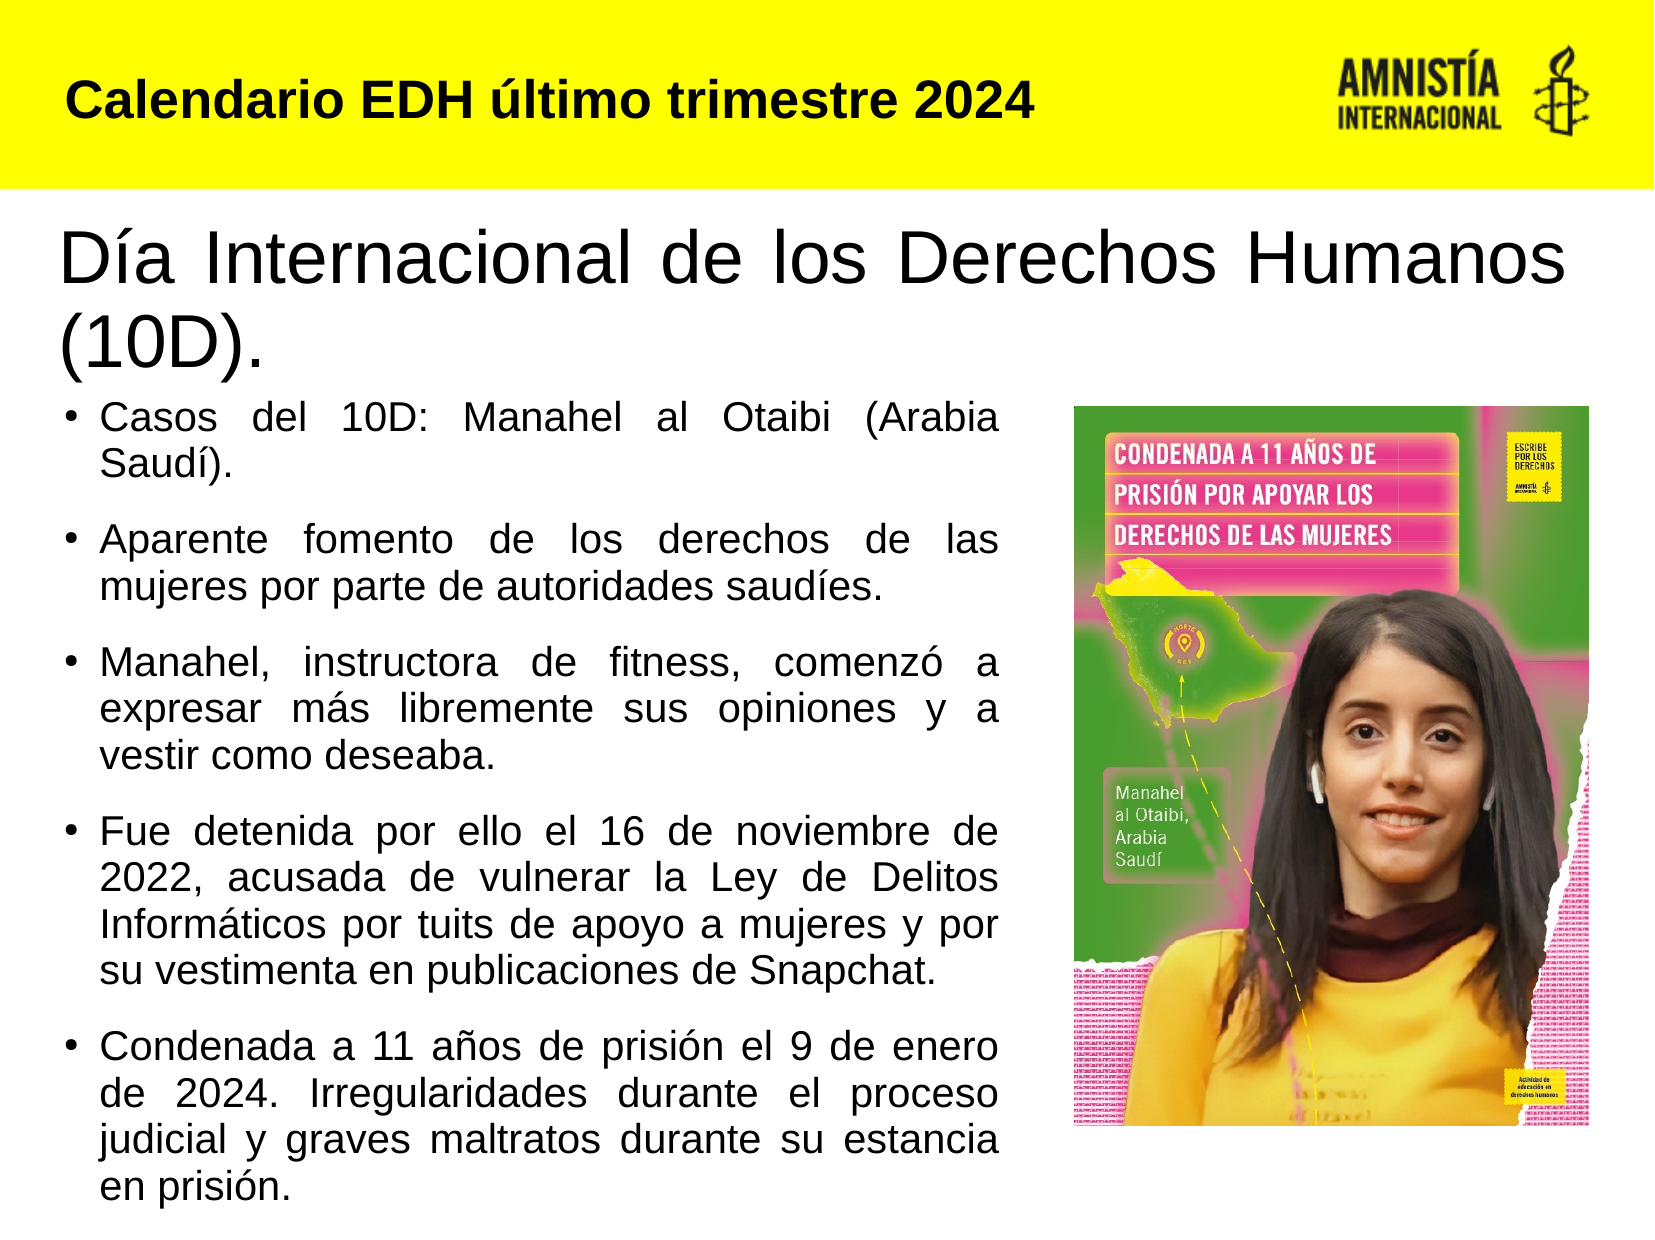

Calendario EDH último trimestre 2024
Día Internacional de los Derechos Humanos (10D).
# Casos del 10D: Manahel al Otaibi (Arabia Saudí).
Aparente fomento de los derechos de las mujeres por parte de autoridades saudíes.
Manahel, instructora de fitness, comenzó a expresar más libremente sus opiniones y a vestir como deseaba.
Fue detenida por ello el 16 de noviembre de 2022, acusada de vulnerar la Ley de Delitos Informáticos por tuits de apoyo a mujeres y por su vestimenta en publicaciones de Snapchat.
Condenada a 11 años de prisión el 9 de enero de 2024. Irregularidades durante el proceso judicial y graves maltratos durante su estancia en prisión.